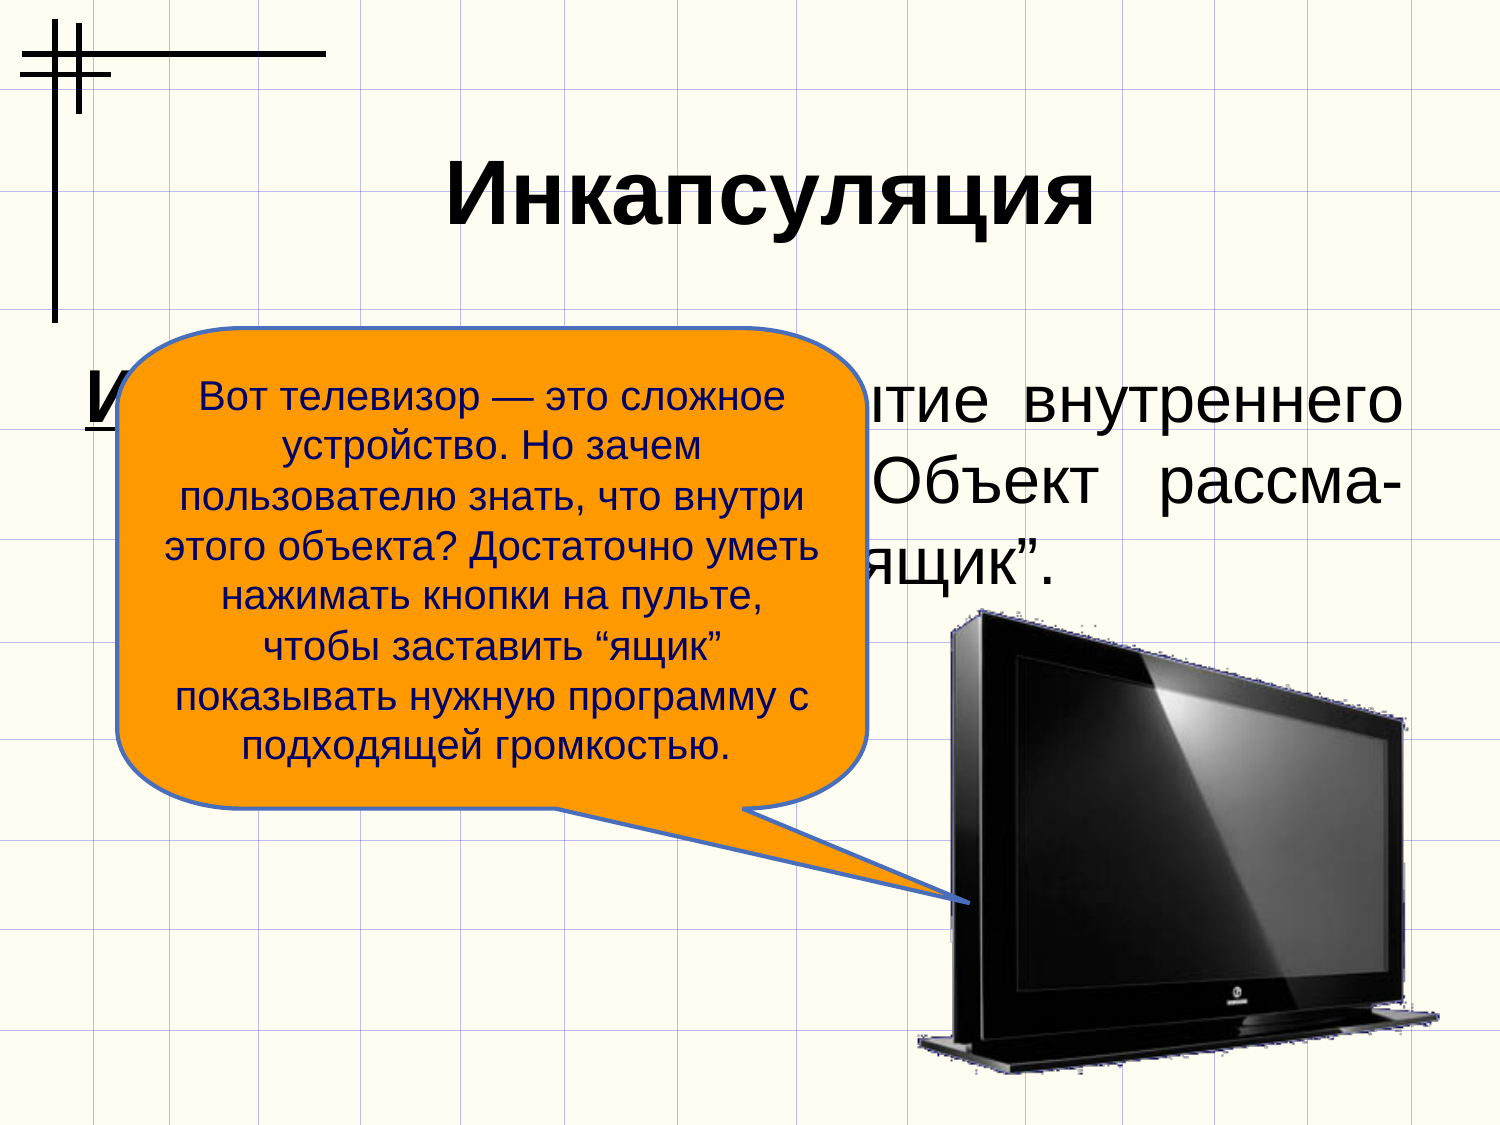

# Инкапсуляция
Вот телевизор — это сложное устройство. Но зачем пользователю знать, что внутри этого объекта? Достаточно уметь нажимать кнопки на пульте, чтобы заставить “ящик” показывать нужную программу с подходящей громкостью.
Инкапсуляция — скрытие внутреннего устройства объекта. Объект рассма-тривается как “черный ящик”.